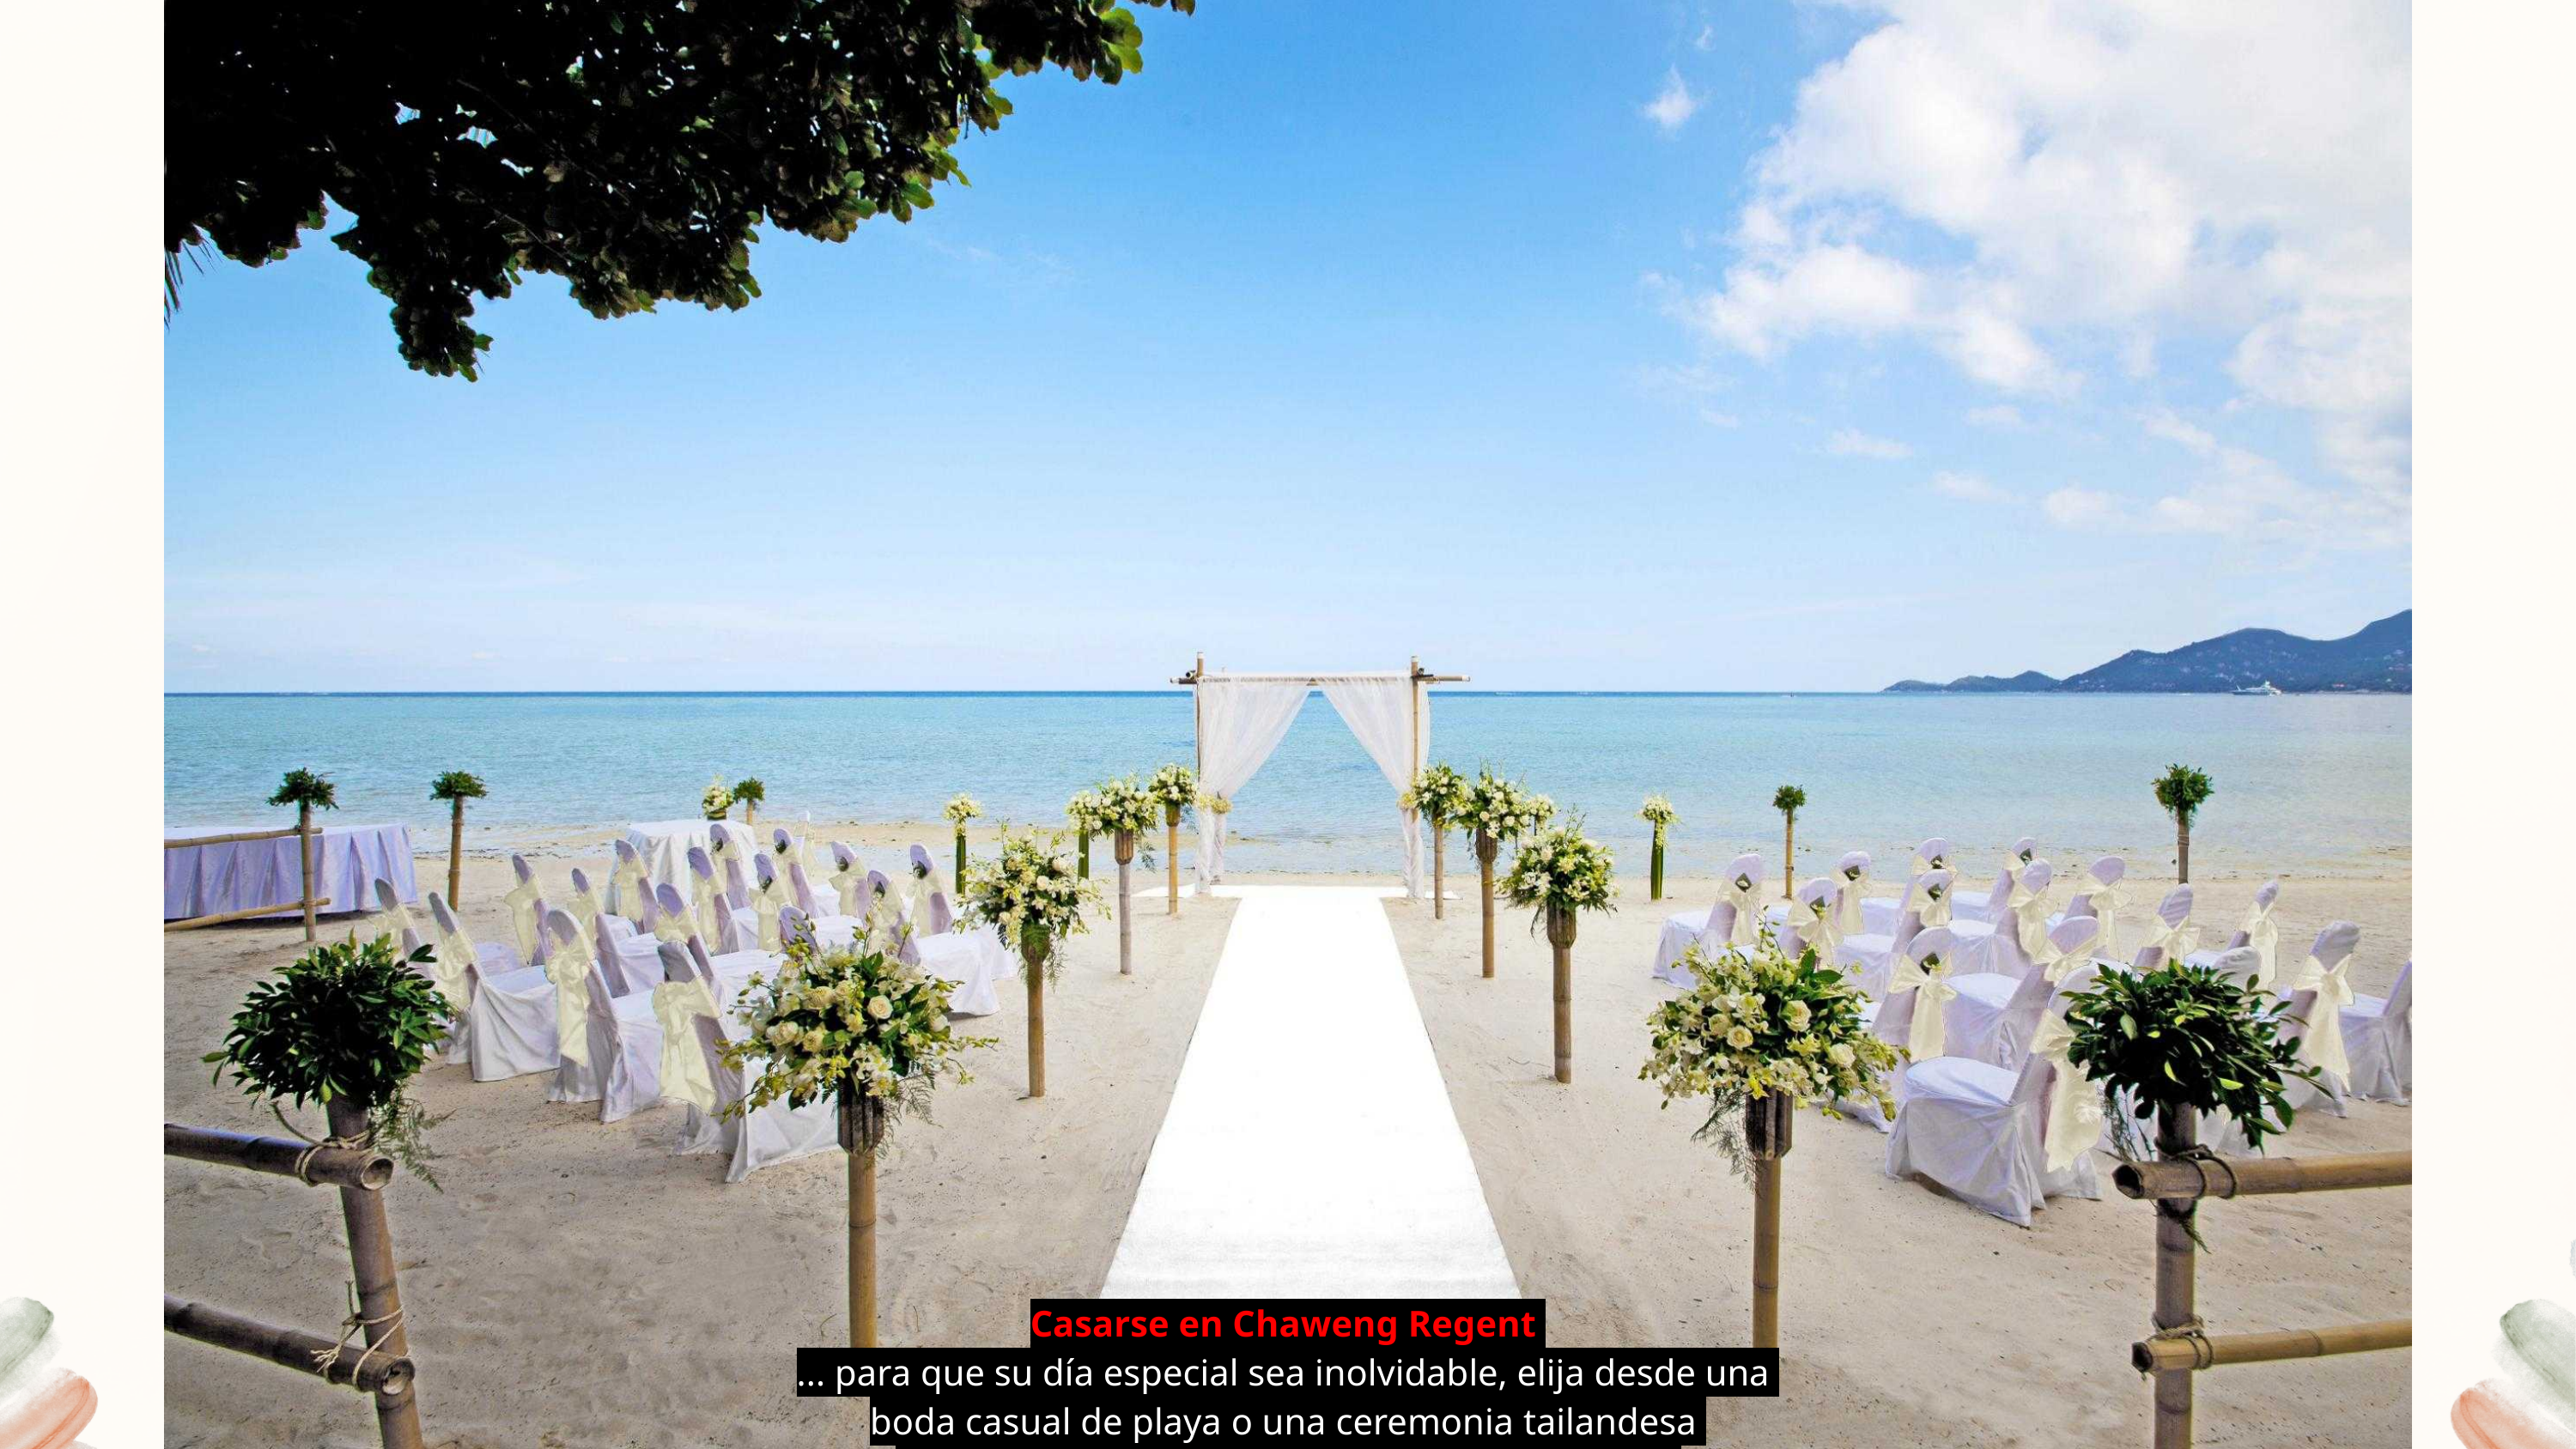

Casarse en Chaweng Regent
... para que su día especial sea inolvidable, elija desde una
boda casual de playa o una ceremonia tailandesa
tradicional en un pabellón rodeado de jardines